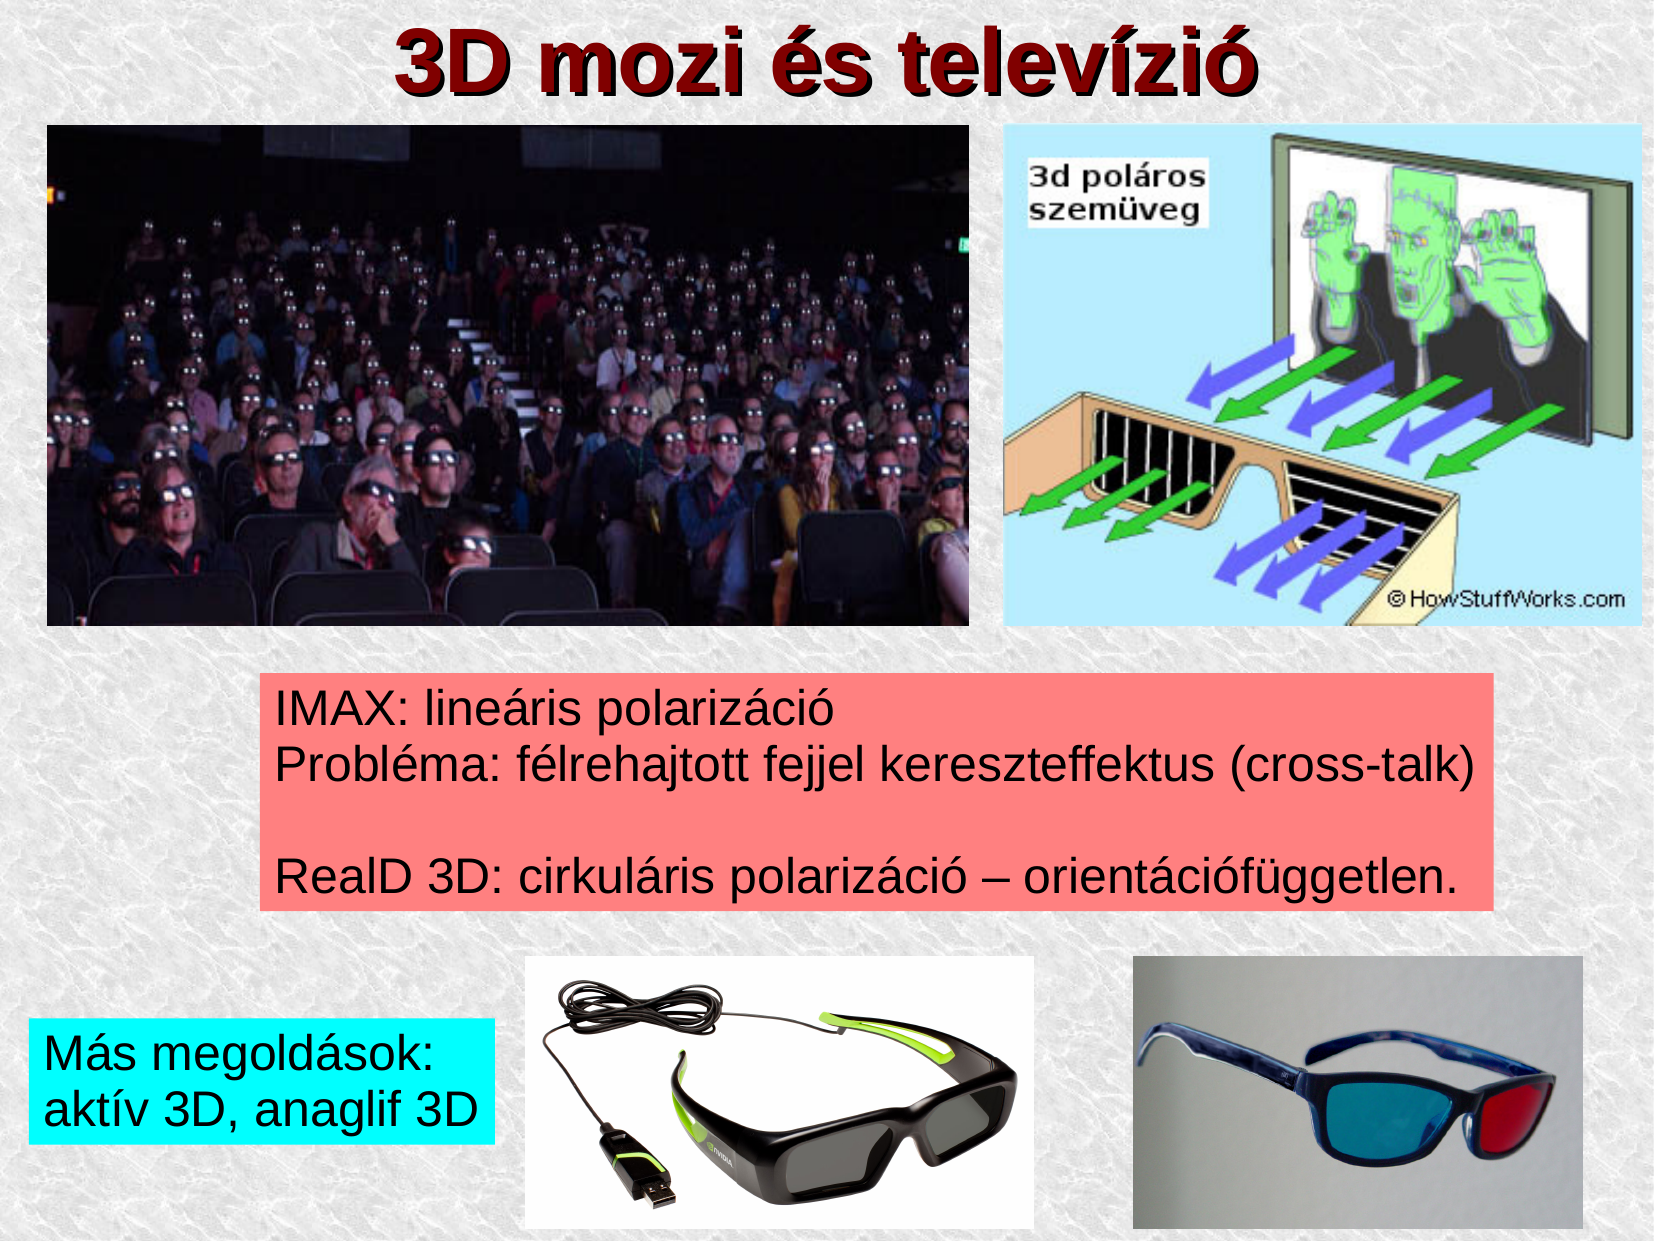

# 3D mozi és televízió
IMAX: lineáris polarizáció
Probléma: félrehajtott fejjel kereszteffektus (cross-talk)
RealD 3D: cirkuláris polarizáció – orientációfüggetlen.
Más megoldások:
aktív 3D, anaglif 3D